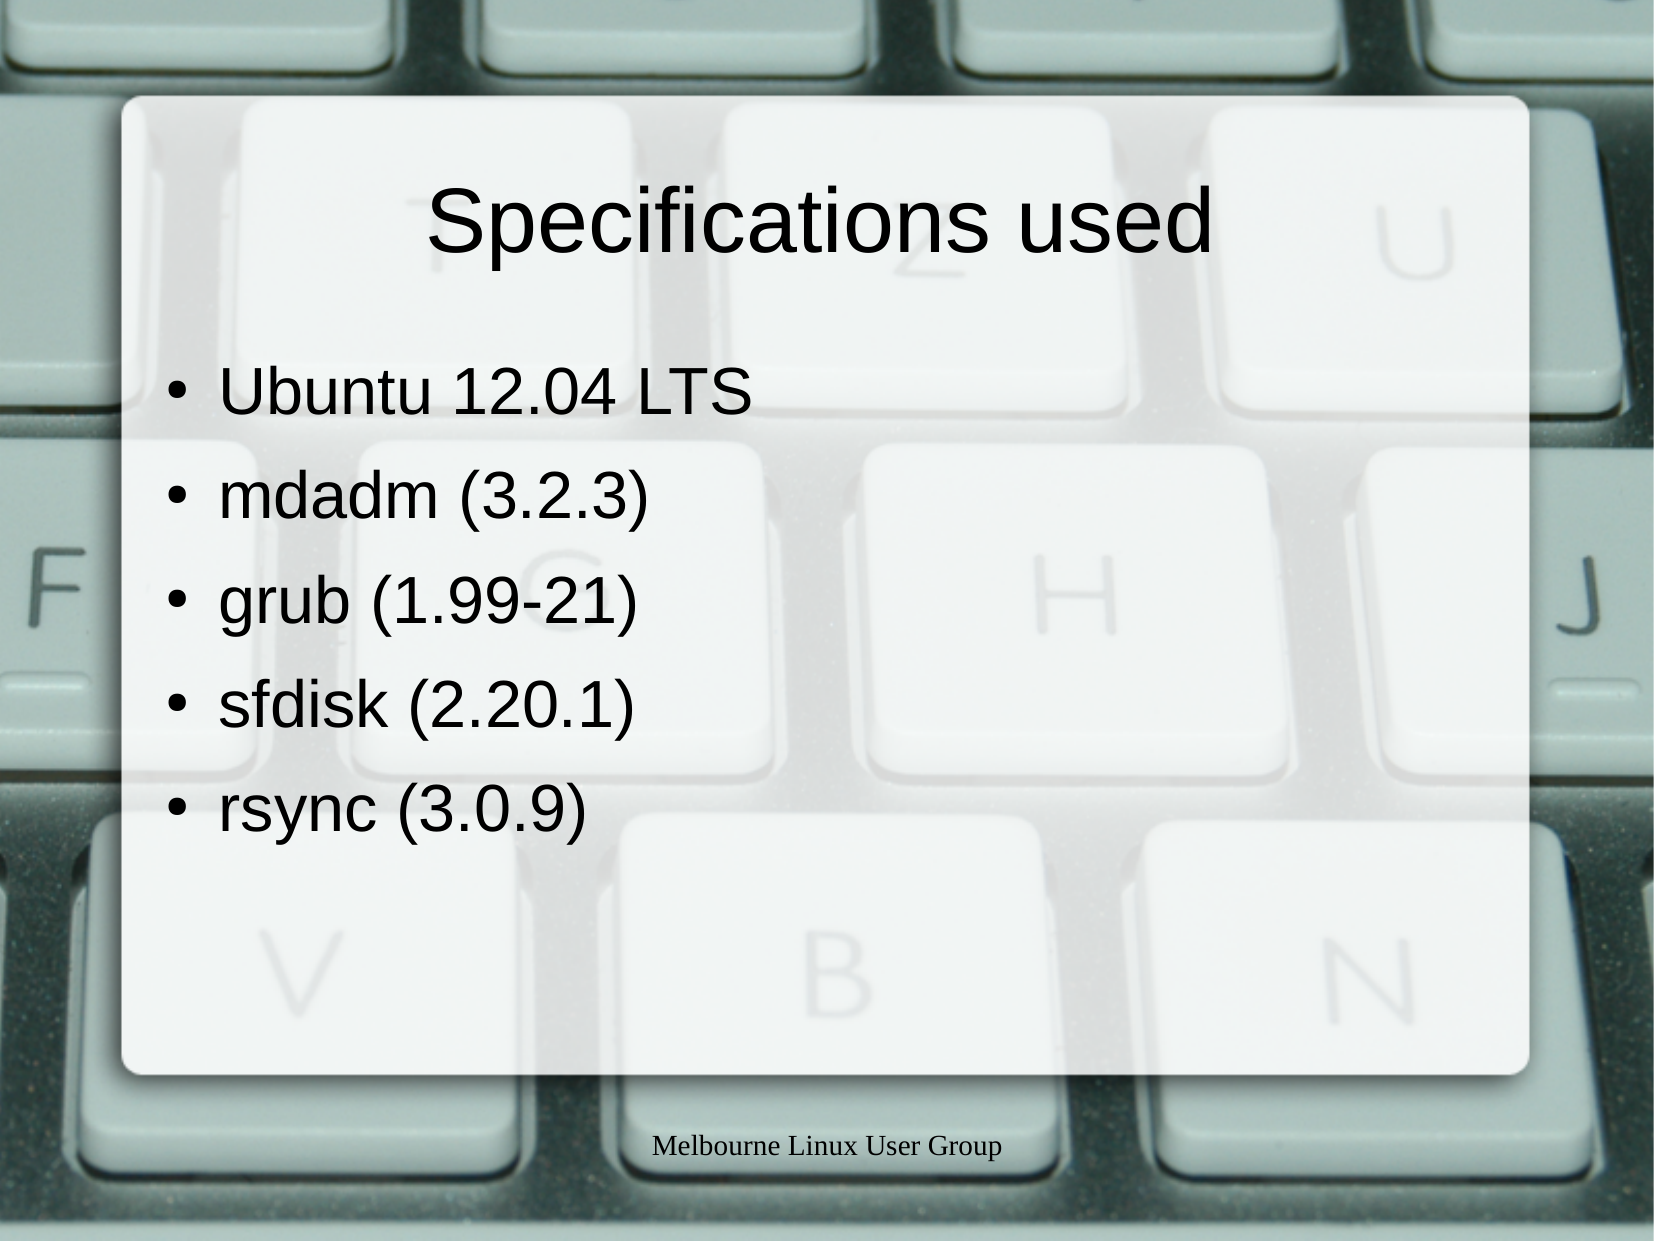

# Specifications used
Ubuntu 12.04 LTS
mdadm (3.2.3)
grub (1.99-21)
sfdisk (2.20.1)
rsync (3.0.9)
Melbourne Linux User Group